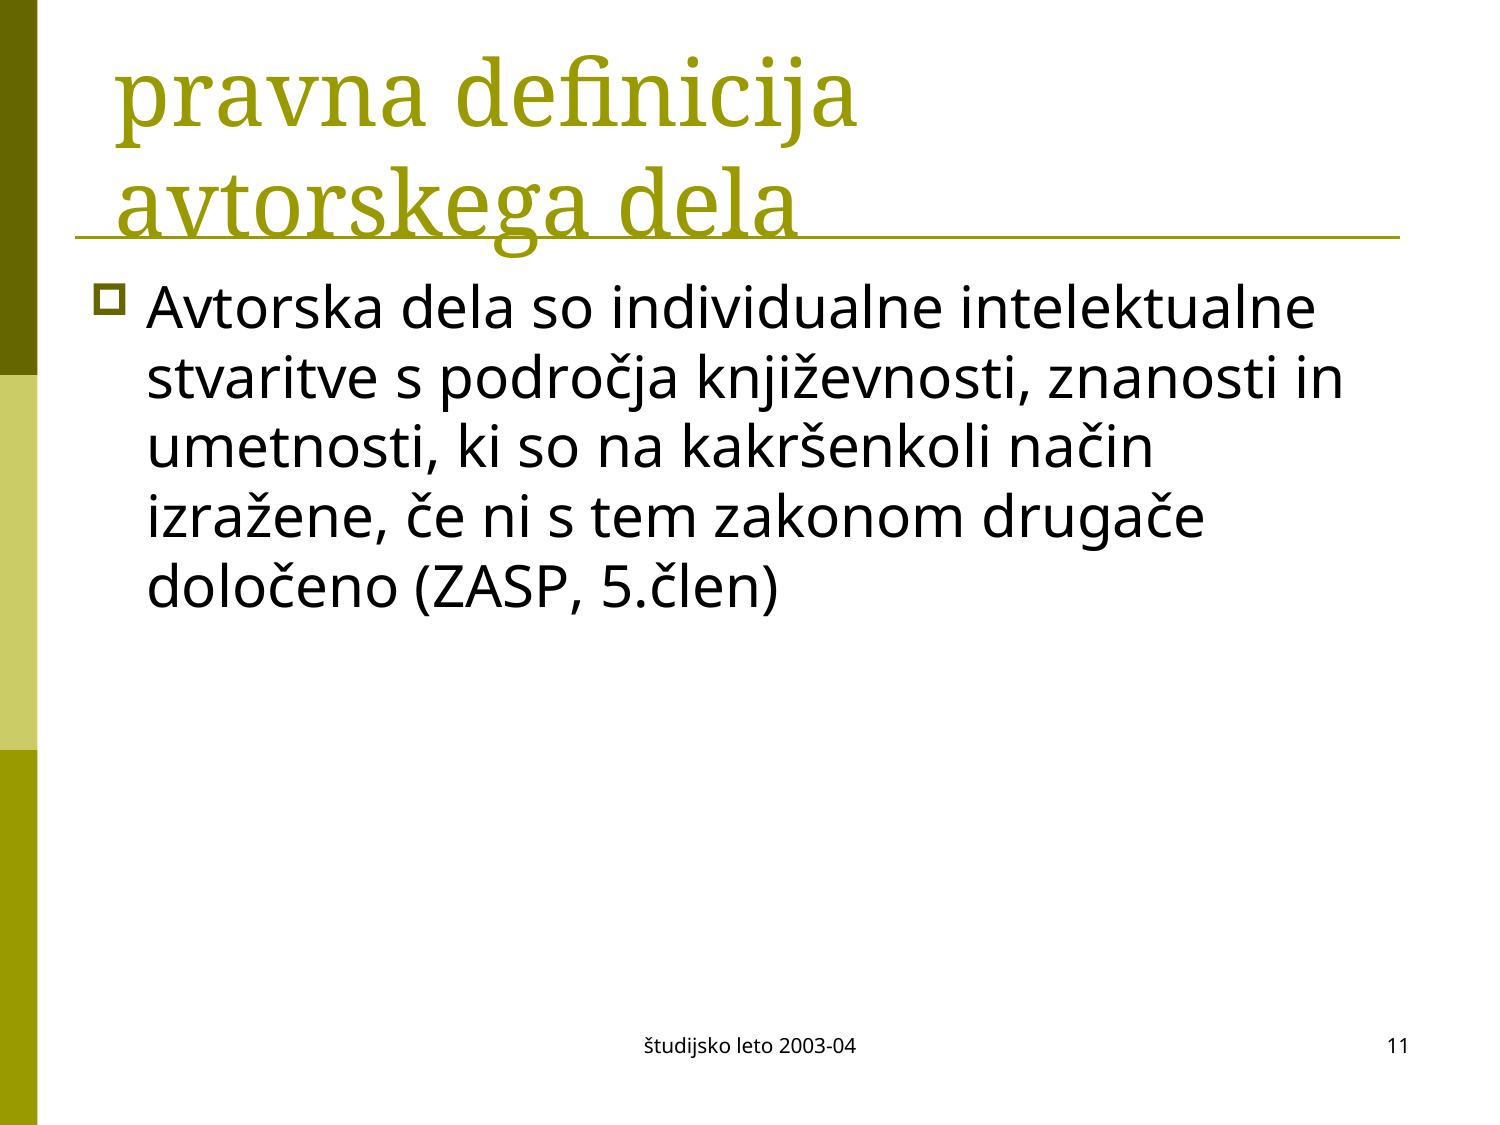

# pravna definicija avtorskega dela
Avtorska dela so individualne intelektualne stvaritve s področja književnosti, znanosti in umetnosti, ki so na kakršenkoli način izražene, če ni s tem zakonom drugače določeno (ZASP, 5.člen)
študijsko leto 2003-04